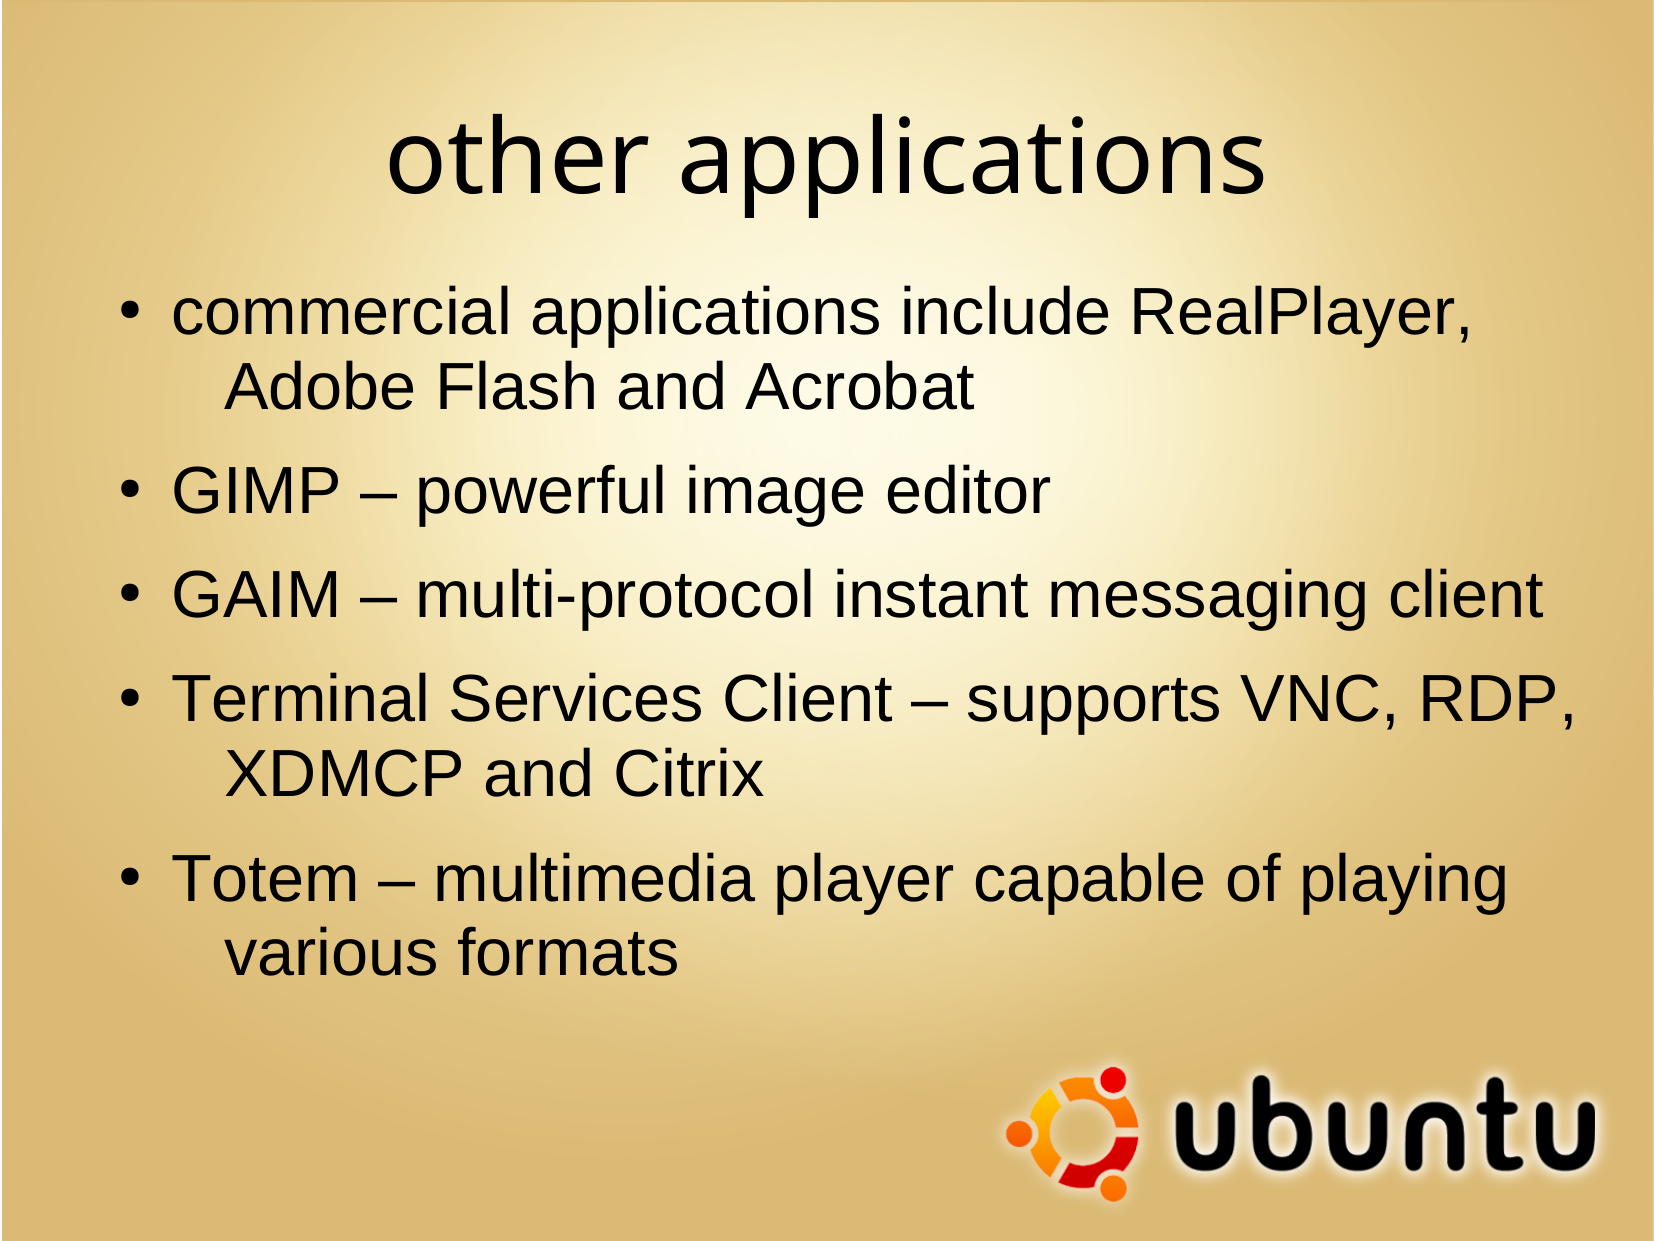

# other applications
commercial applications include RealPlayer, Adobe Flash and Acrobat
GIMP – powerful image editor
GAIM – multi-protocol instant messaging client
Terminal Services Client – supports VNC, RDP, XDMCP and Citrix
Totem – multimedia player capable of playing various formats